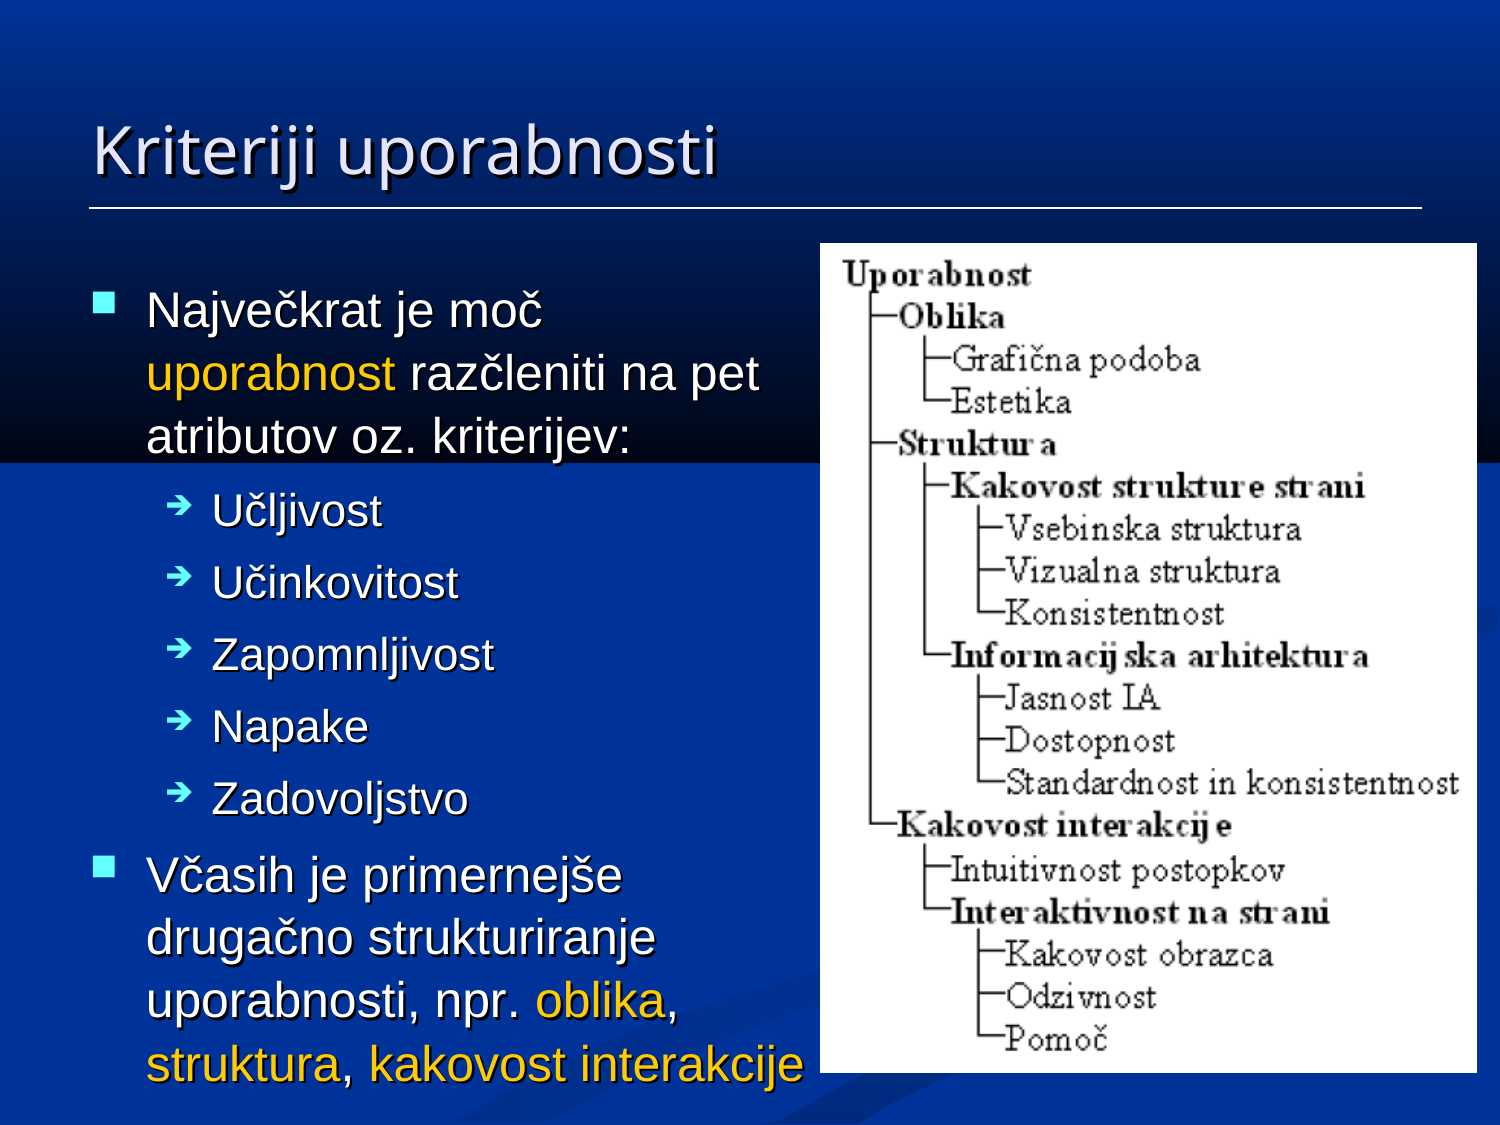

Kriteriji uporabnosti
Največkrat je moč uporabnost razčleniti na pet atributov oz. kriterijev:
Učljivost
Učinkovitost
Zapomnljivost
Napake
Zadovoljstvo
Včasih je primernejše drugačno strukturiranje uporabnosti, npr. oblika, struktura, kakovost interakcije